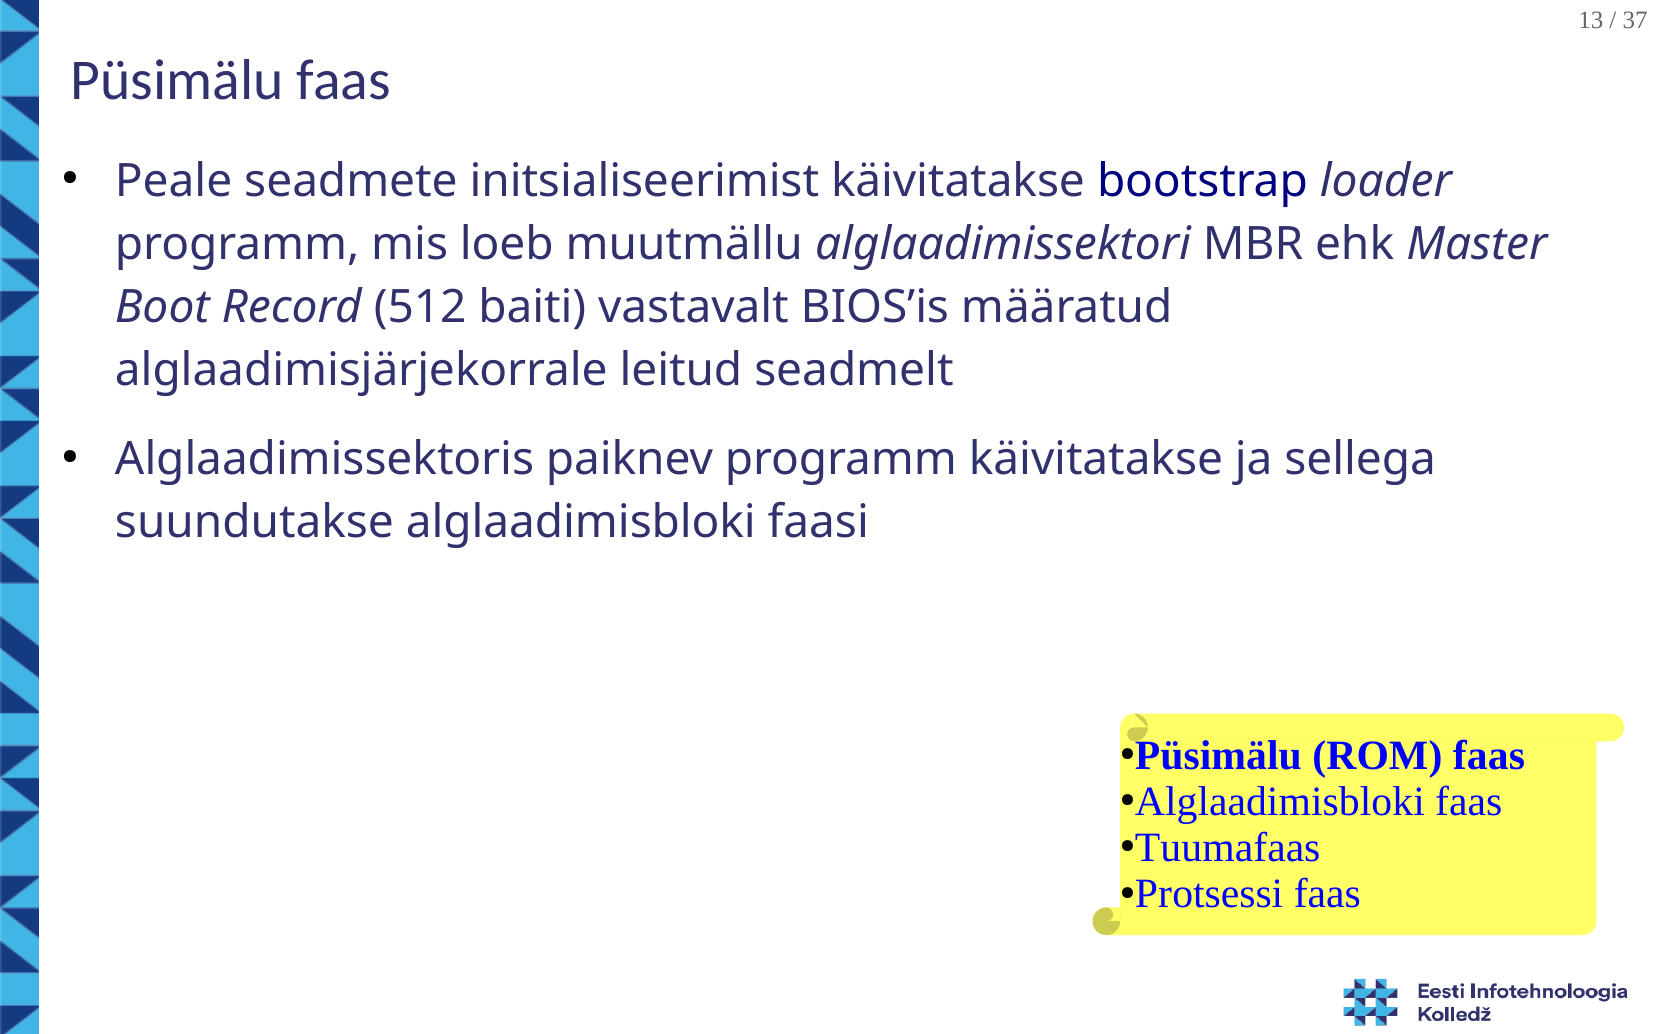

# Püsimälu faas
Peale seadmete initsialiseerimist käivitatakse bootstrap loader programm, mis loeb muutmällu alglaadimissektori MBR ehk Master Boot Record (512 baiti) vastavalt BIOS’is määratud alglaadimisjärjekorrale leitud seadmelt
Alglaadimissektoris paiknev programm käivitatakse ja sellega suundutakse alglaadimisbloki faasi
Püsimälu (ROM) faas
Alglaadimisbloki faas
Tuumafaas
Protsessi faas